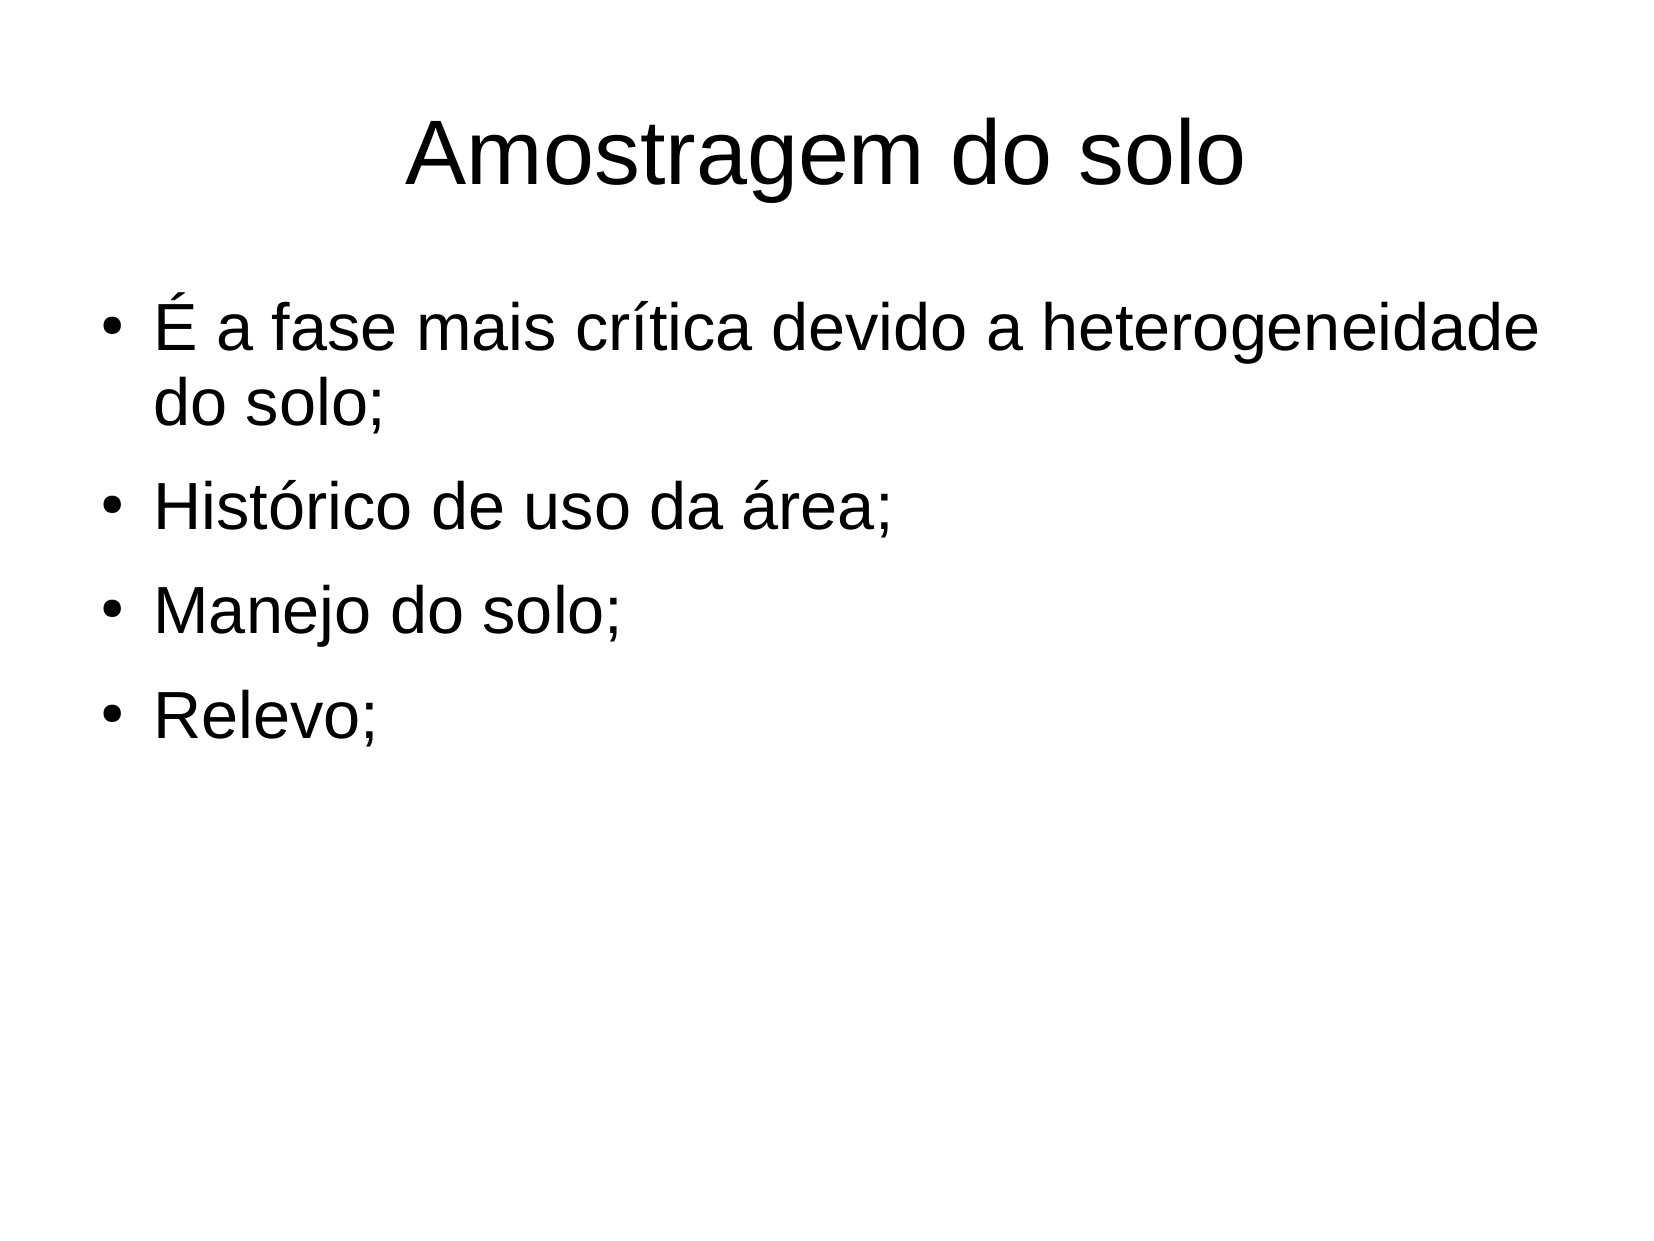

# Amostragem do solo
É a fase mais crítica devido a heterogeneidade do solo;
Histórico de uso da área;
Manejo do solo;
Relevo;